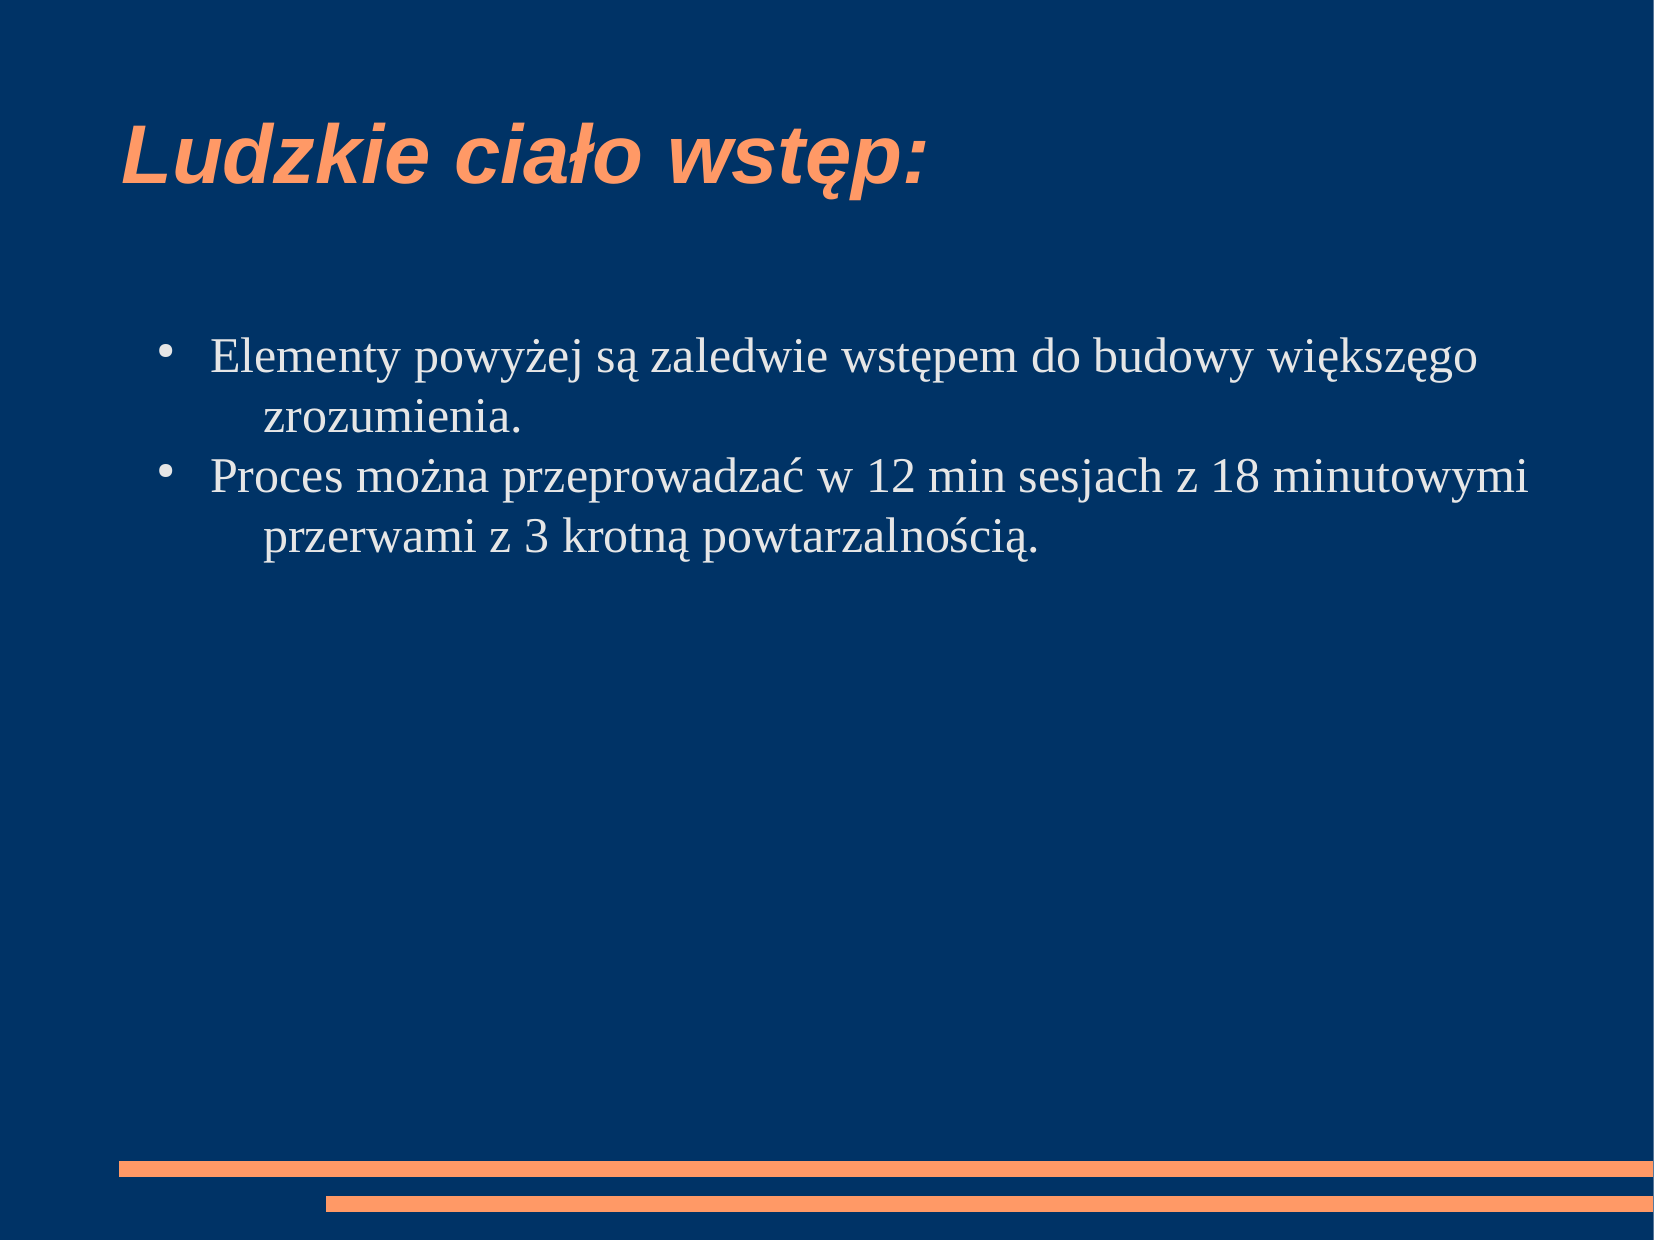

# Ludzkie ciało wstęp:
Elementy powyżej są zaledwie wstępem do budowy większęgo zrozumienia.
Proces można przeprowadzać w 12 min sesjach z 18 minutowymi przerwami z 3 krotną powtarzalnością.